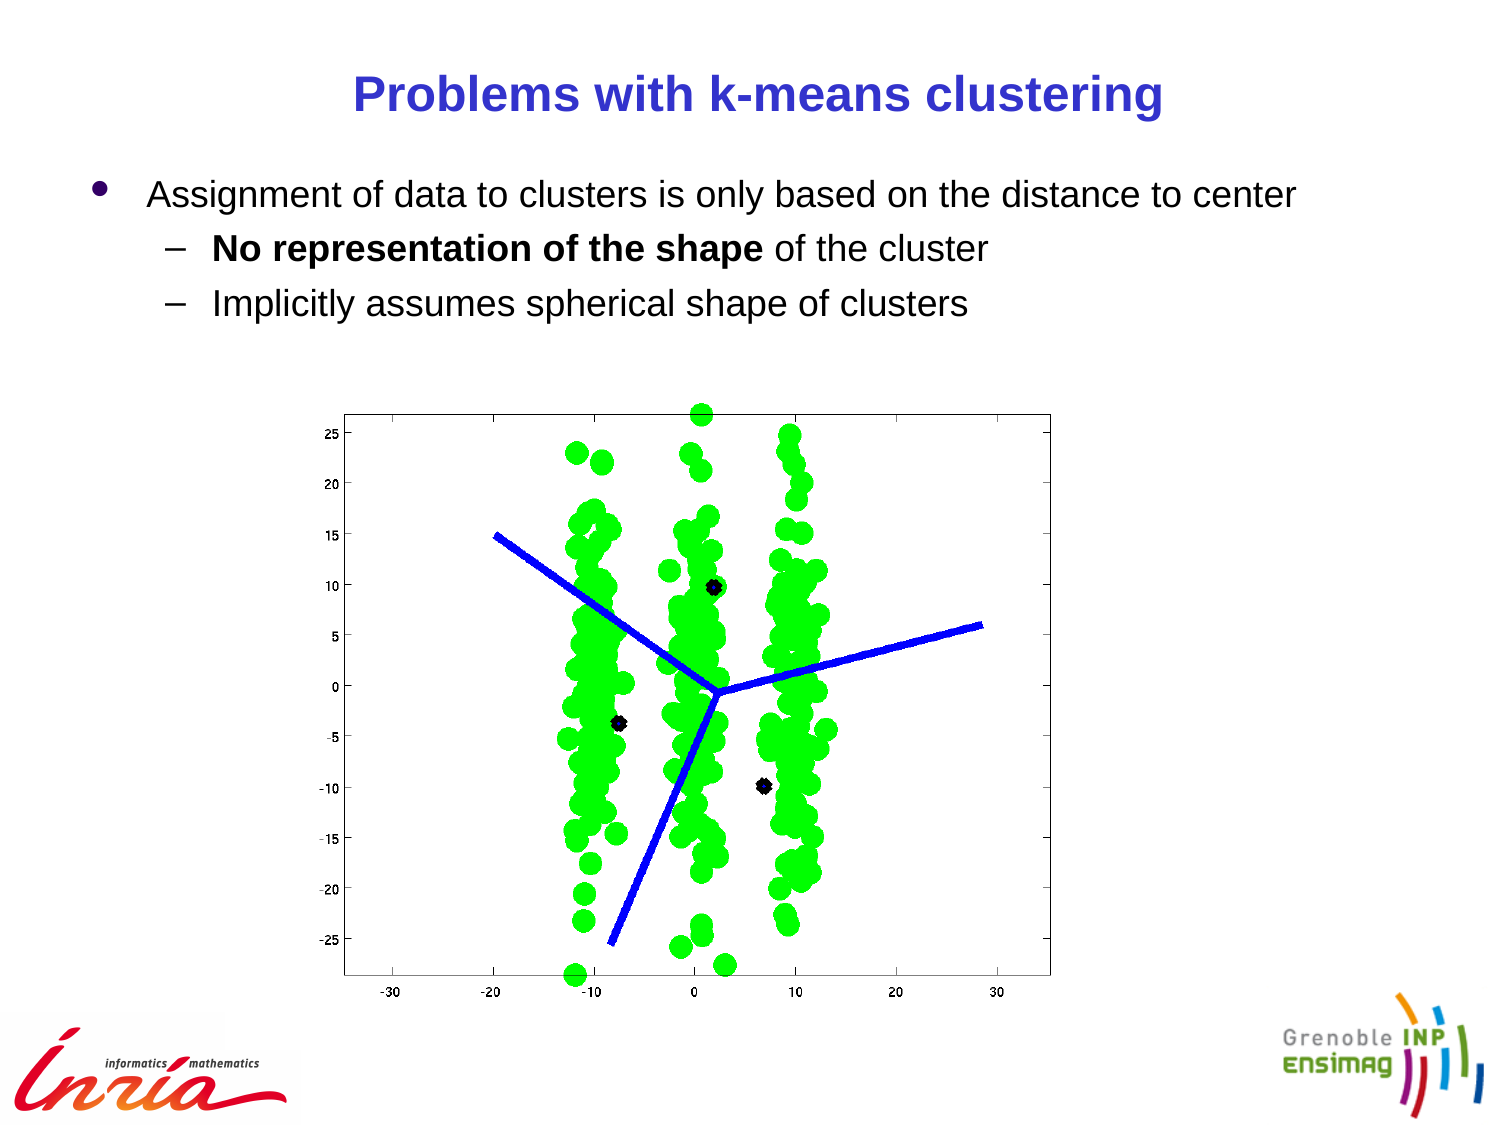

# Problems with k-means clustering
Assignment of data to clusters is only based on the distance to center
No representation of the shape of the cluster
Implicitly assumes spherical shape of clusters